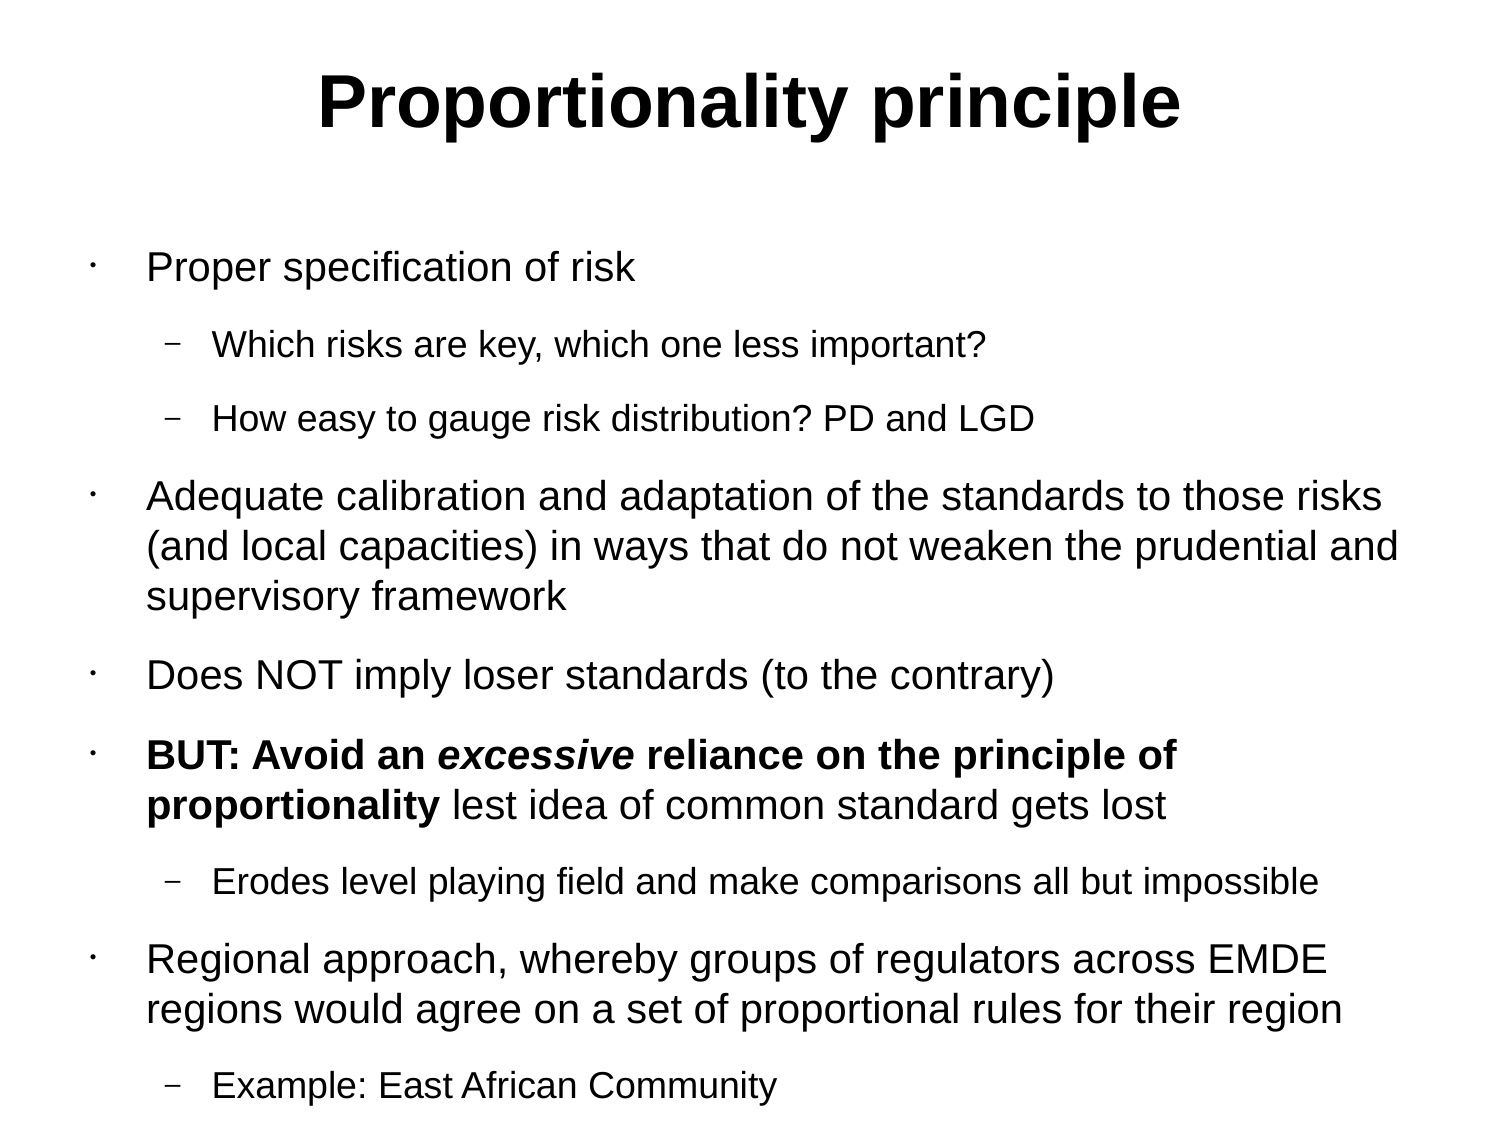

# Proportionality principle
Proper specification of risk
Which risks are key, which one less important?
How easy to gauge risk distribution? PD and LGD
Adequate calibration and adaptation of the standards to those risks (and local capacities) in ways that do not weaken the prudential and supervisory framework
Does NOT imply loser standards (to the contrary)
BUT: Avoid an excessive reliance on the principle of proportionality lest idea of common standard gets lost
Erodes level playing field and make comparisons all but impossible
Regional approach, whereby groups of regulators across EMDE regions would agree on a set of proportional rules for their region
Example: East African Community
Question: is there a role for CABS to support such a process?